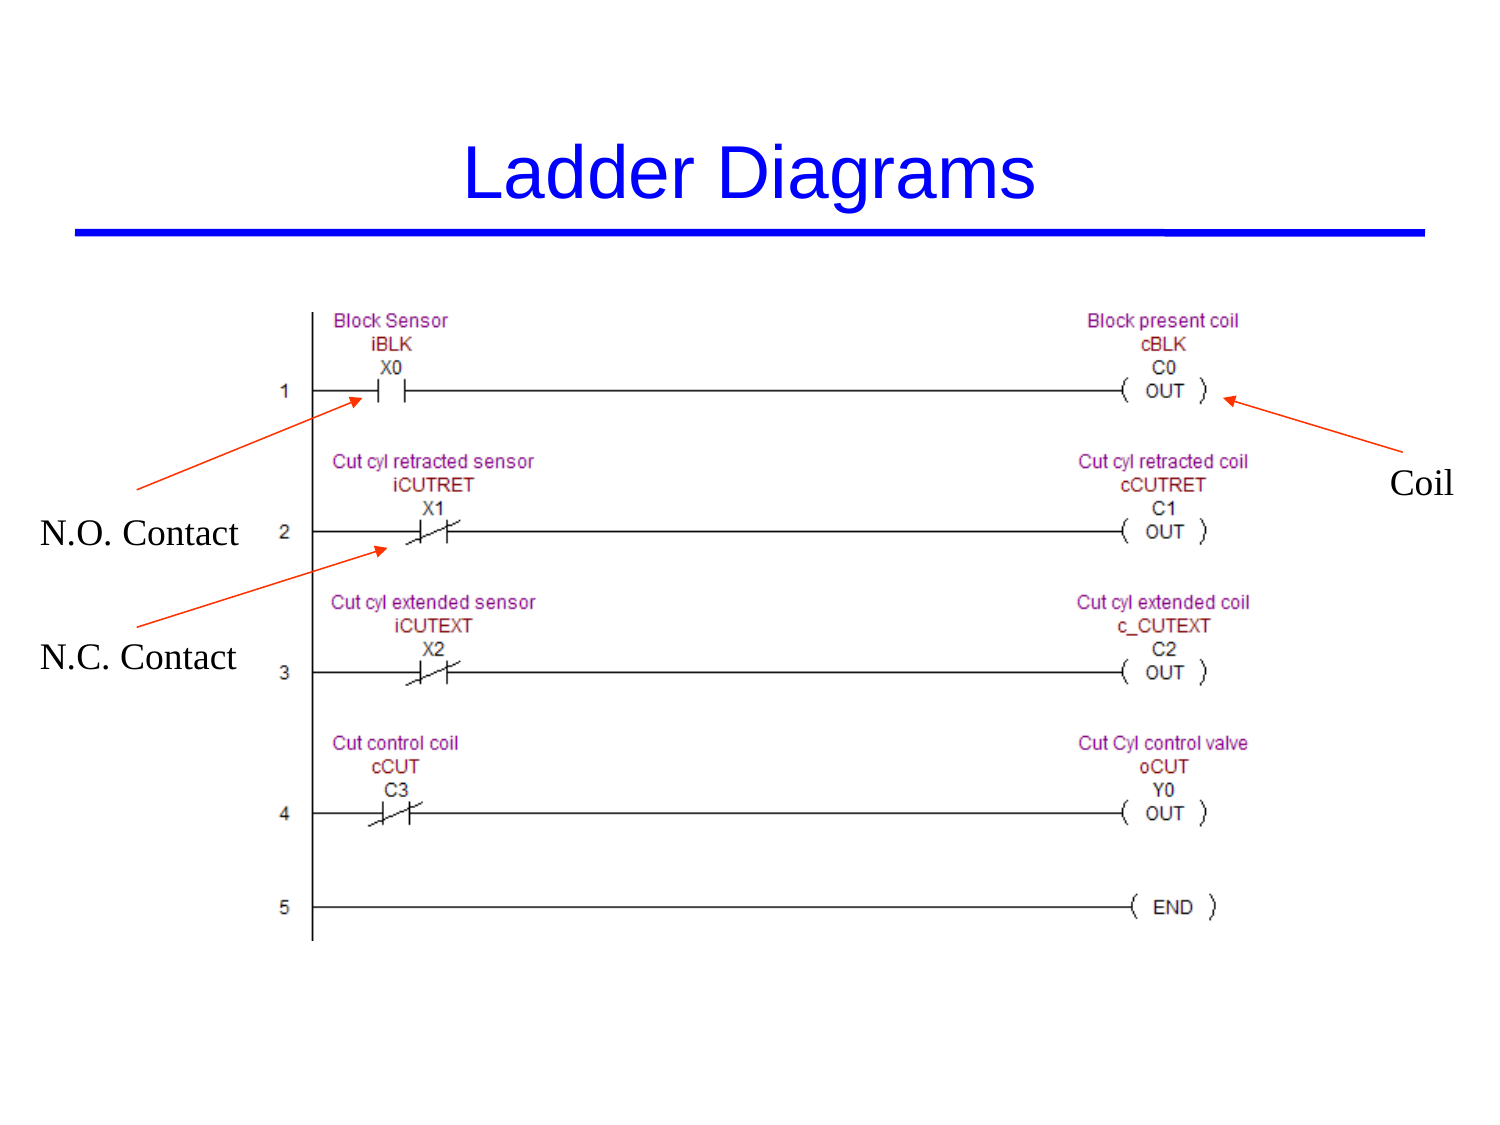

# Ladder Diagrams
Coil
N.O. Contact
N.C. Contact